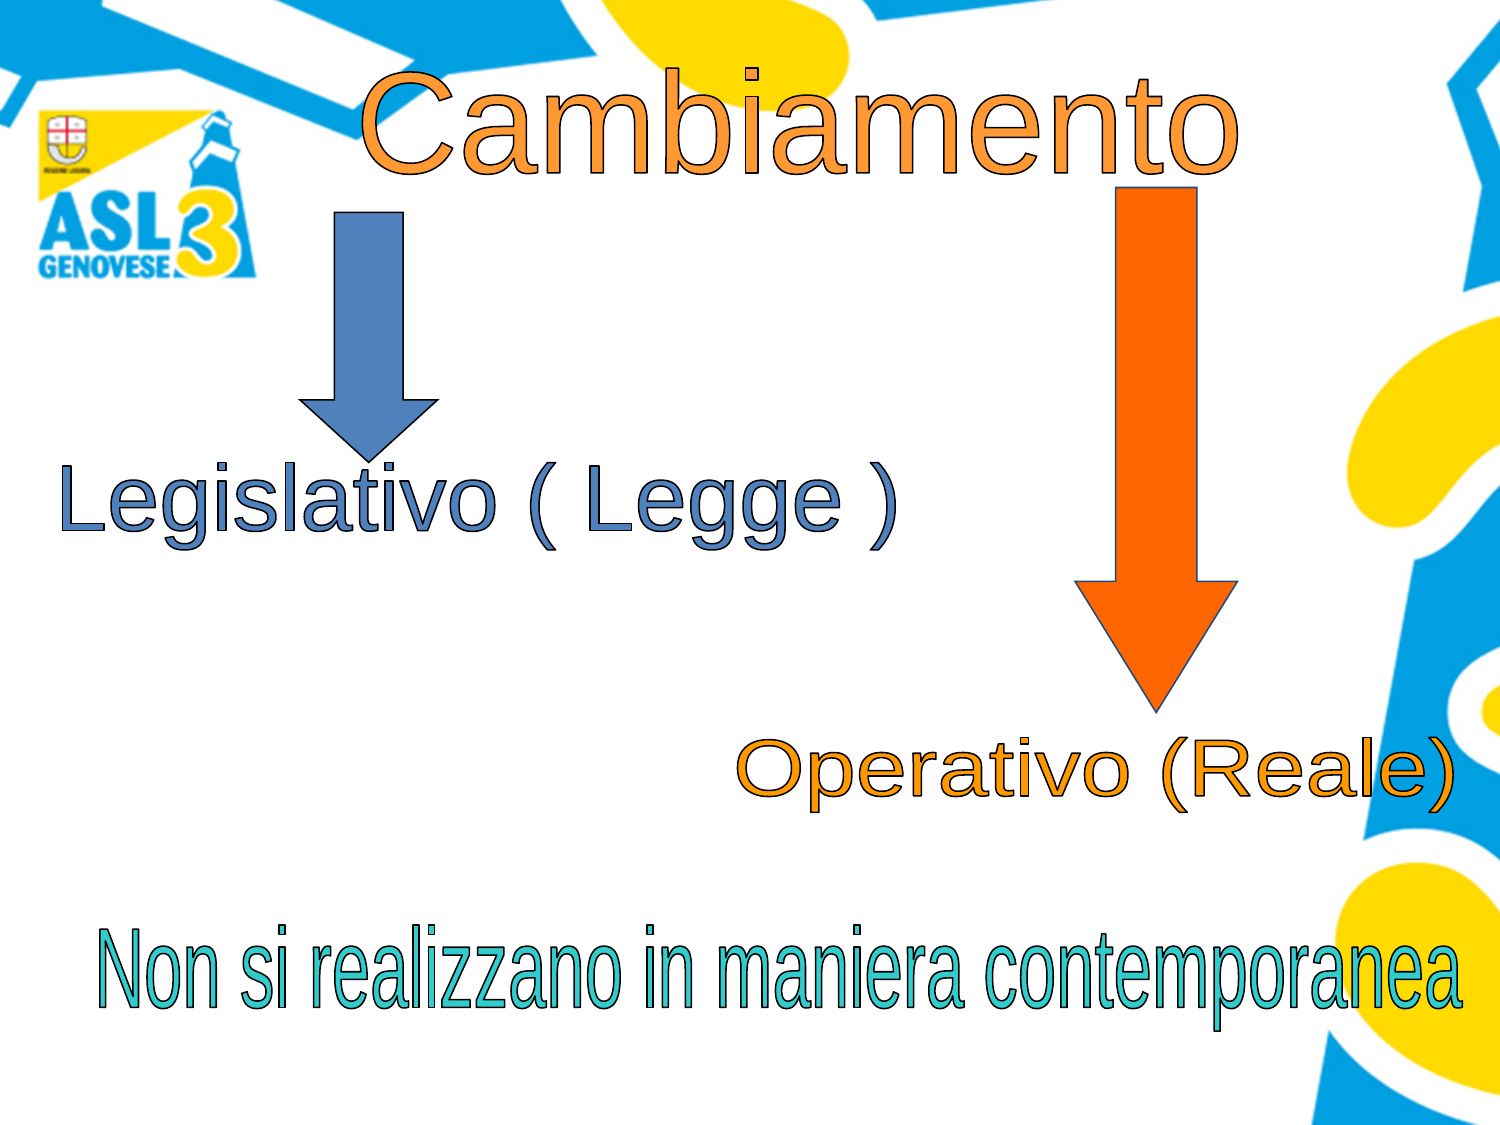

Cambiamento
Legislativo ( Legge )
Operativo (Reale)
Non si realizzano in maniera contemporanea